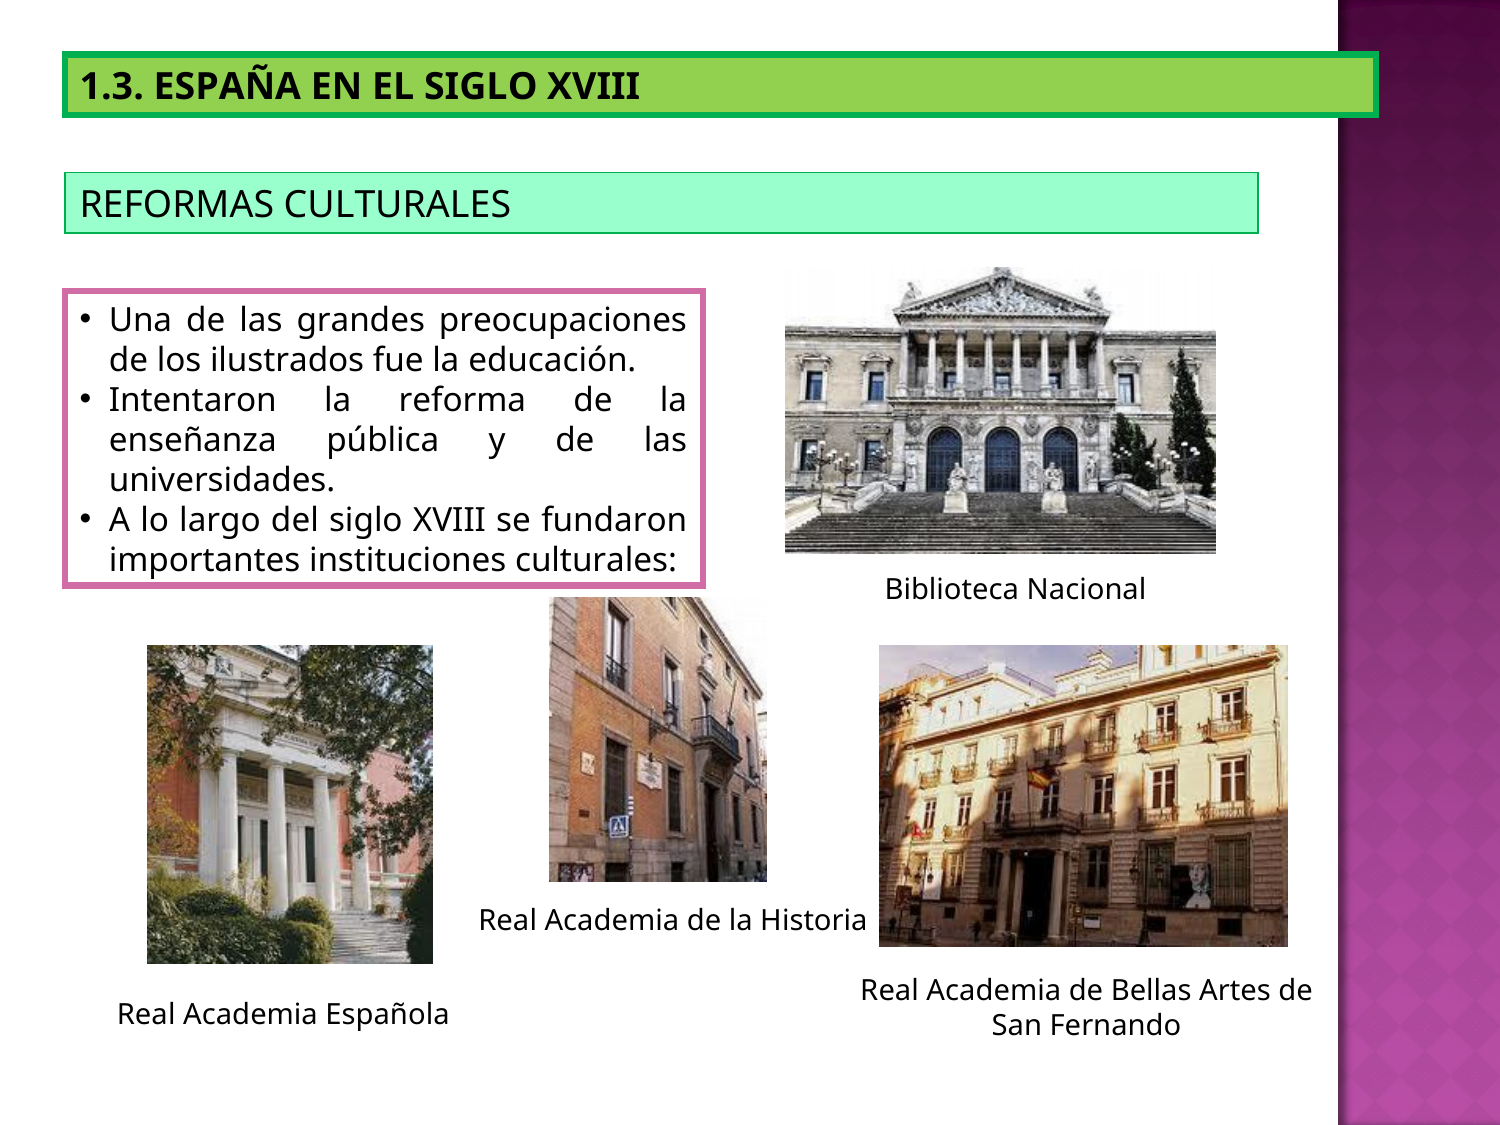

1.3. ESPAÑA EN EL SIGLO XVIII
REFORMAS CULTURALES
Una de las grandes preocupaciones de los ilustrados fue la educación.
Intentaron la reforma de la enseñanza pública y de las universidades.
A lo largo del siglo XVIII se fundaron importantes instituciones culturales:
Biblioteca Nacional
Real Academia de la Historia
Real Academia de Bellas Artes de San Fernando
Real Academia Española